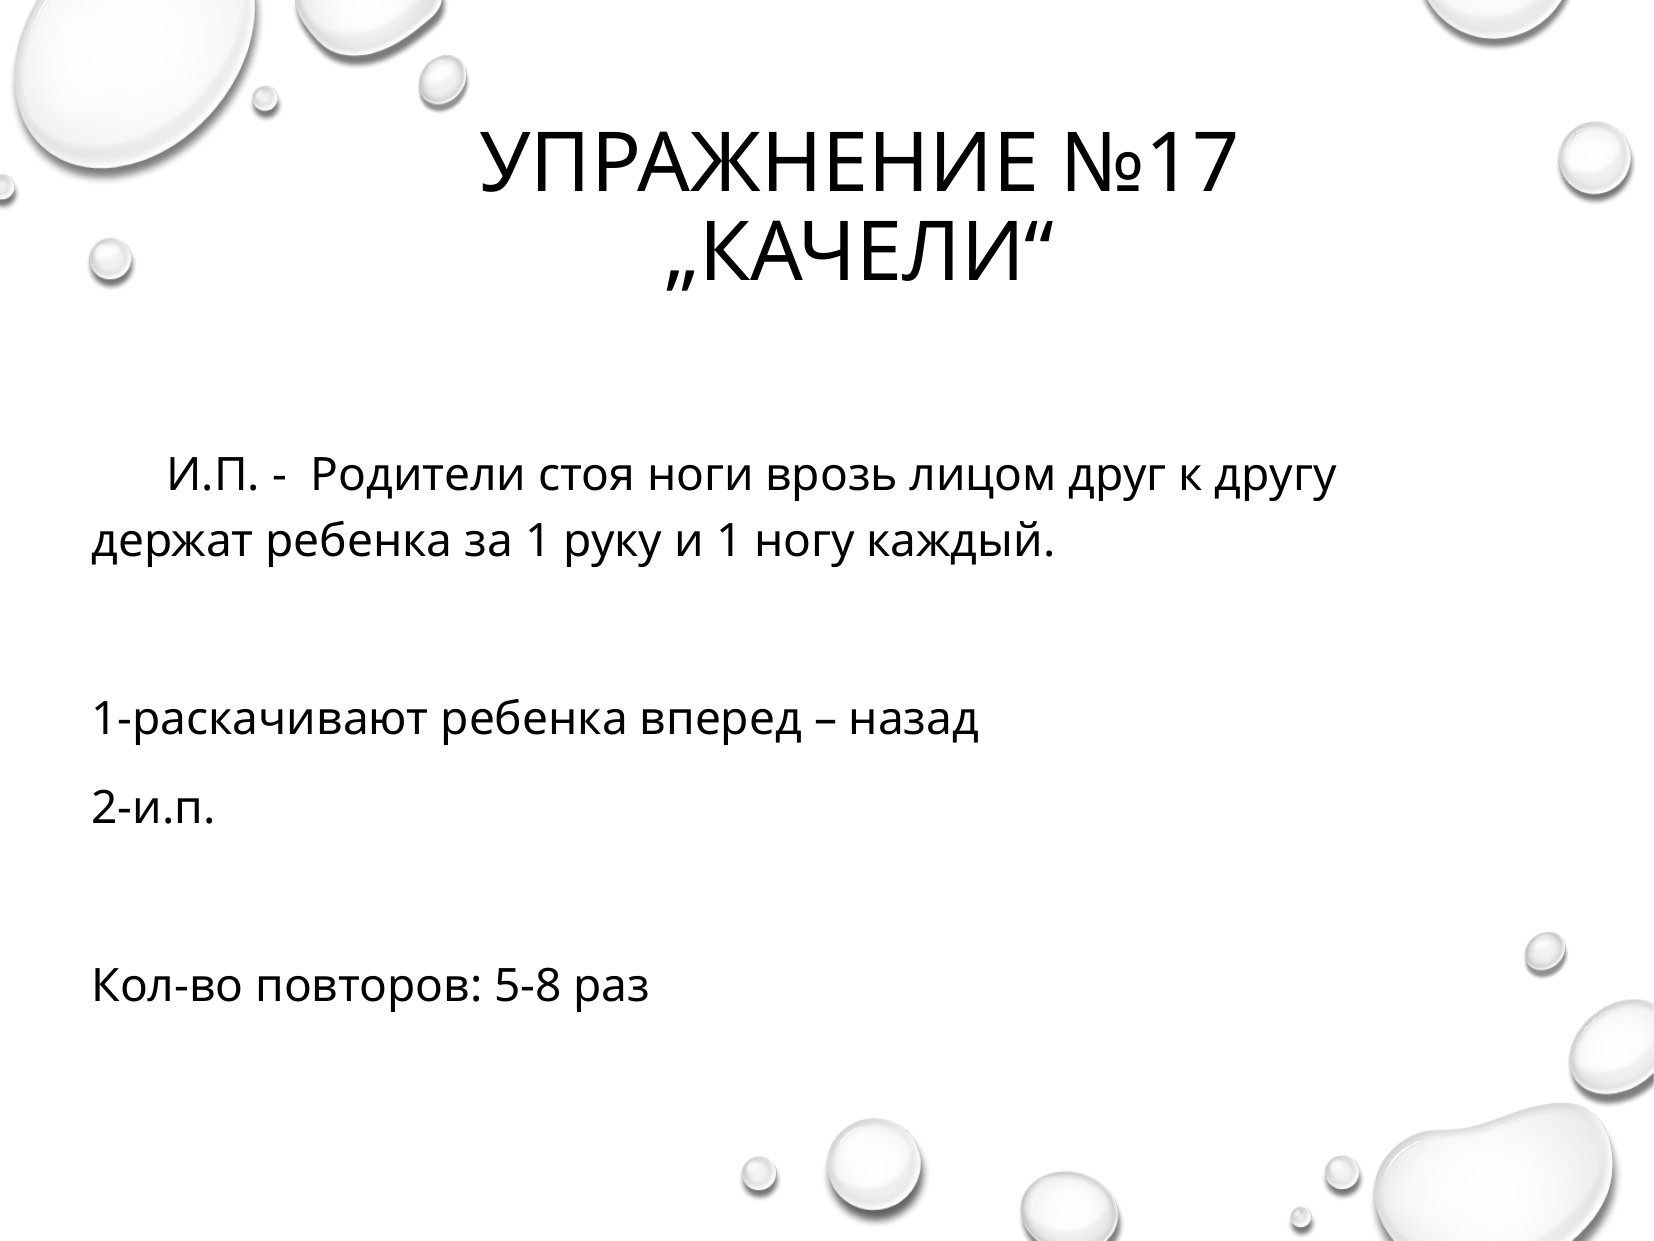

# Упражнение №17 „Качели“
	И.П. - Родители стоя ноги врозь лицом друг к другу держат ребенка за 1 руку и 1 ногу каждый.
1-раскачивают ребенка вперед – назад
2-и.п.
Кол-во повторов: 5-8 раз